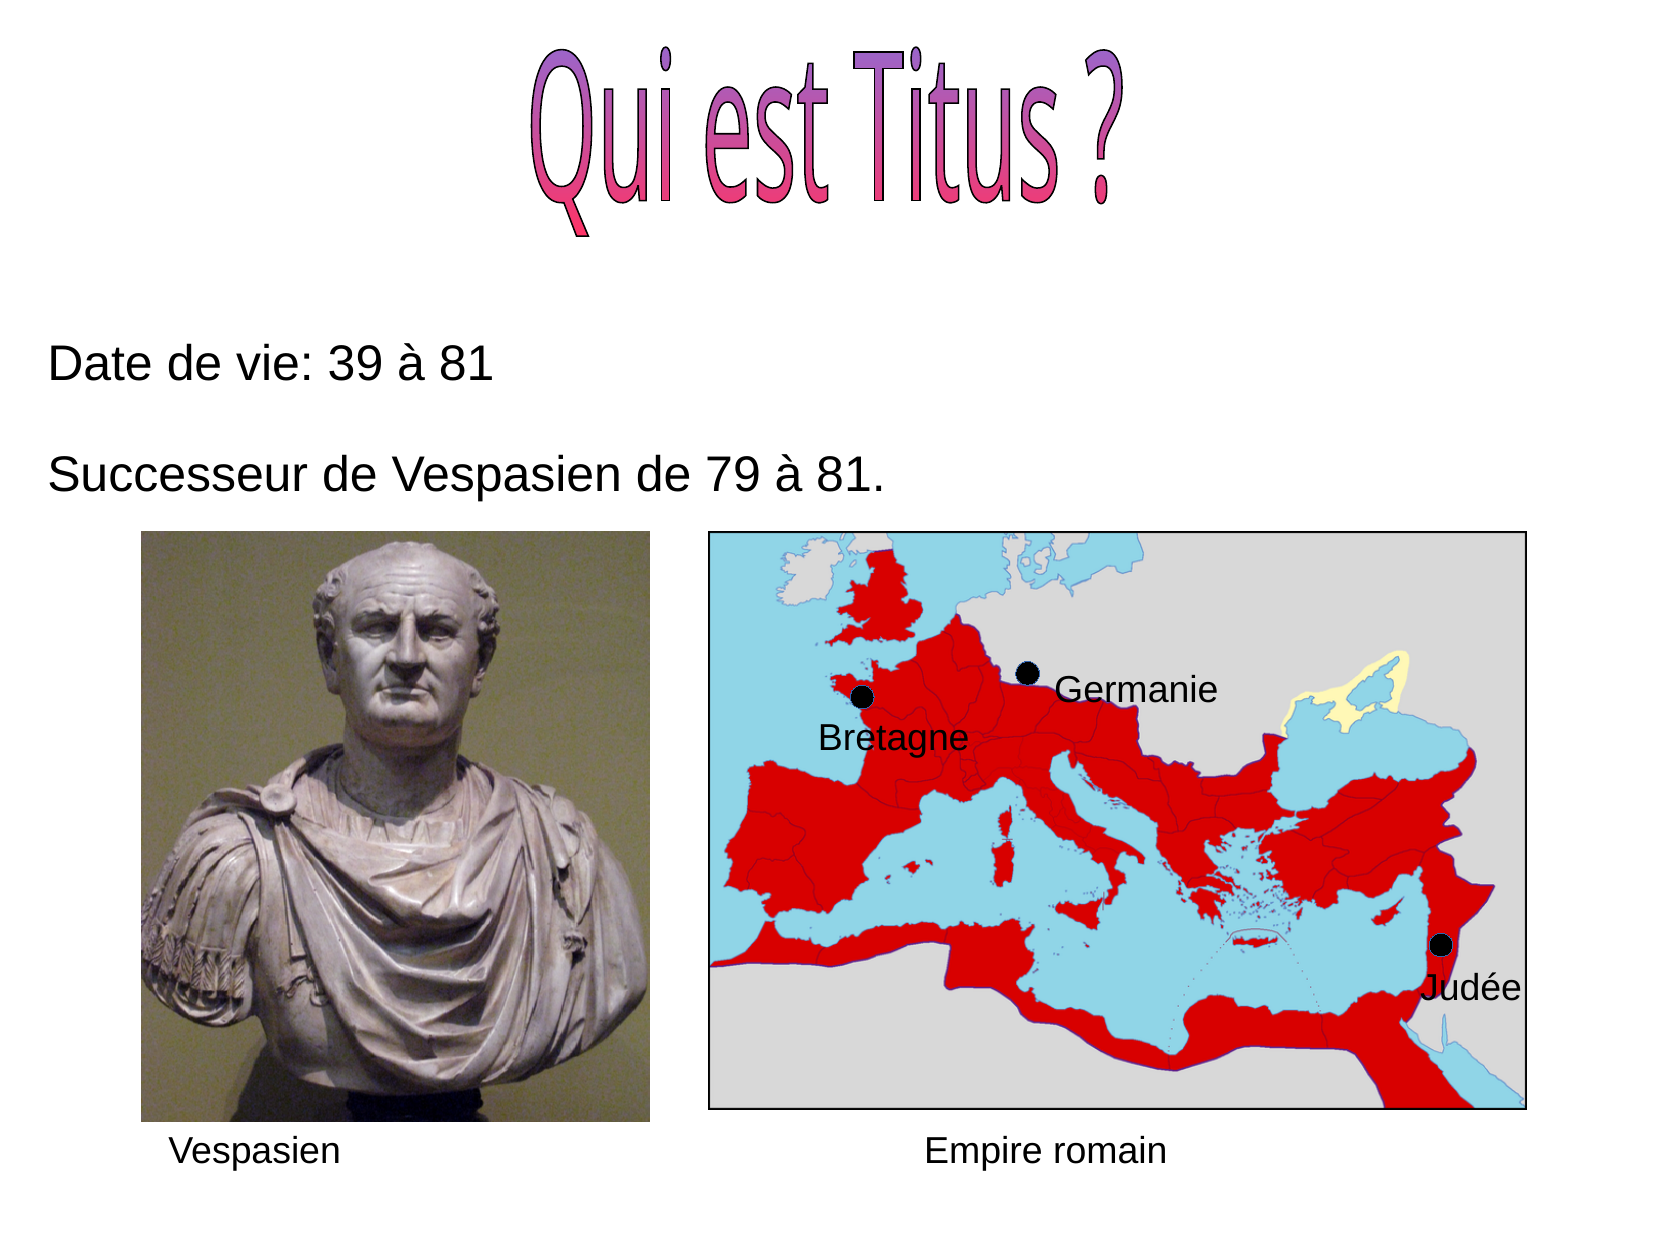

Qui est Titus ?
# Date de vie: 39 à 81
Successeur de Vespasien de 79 à 81.
Germanie
Bretagne
Judée
Vespasien
Empire romain